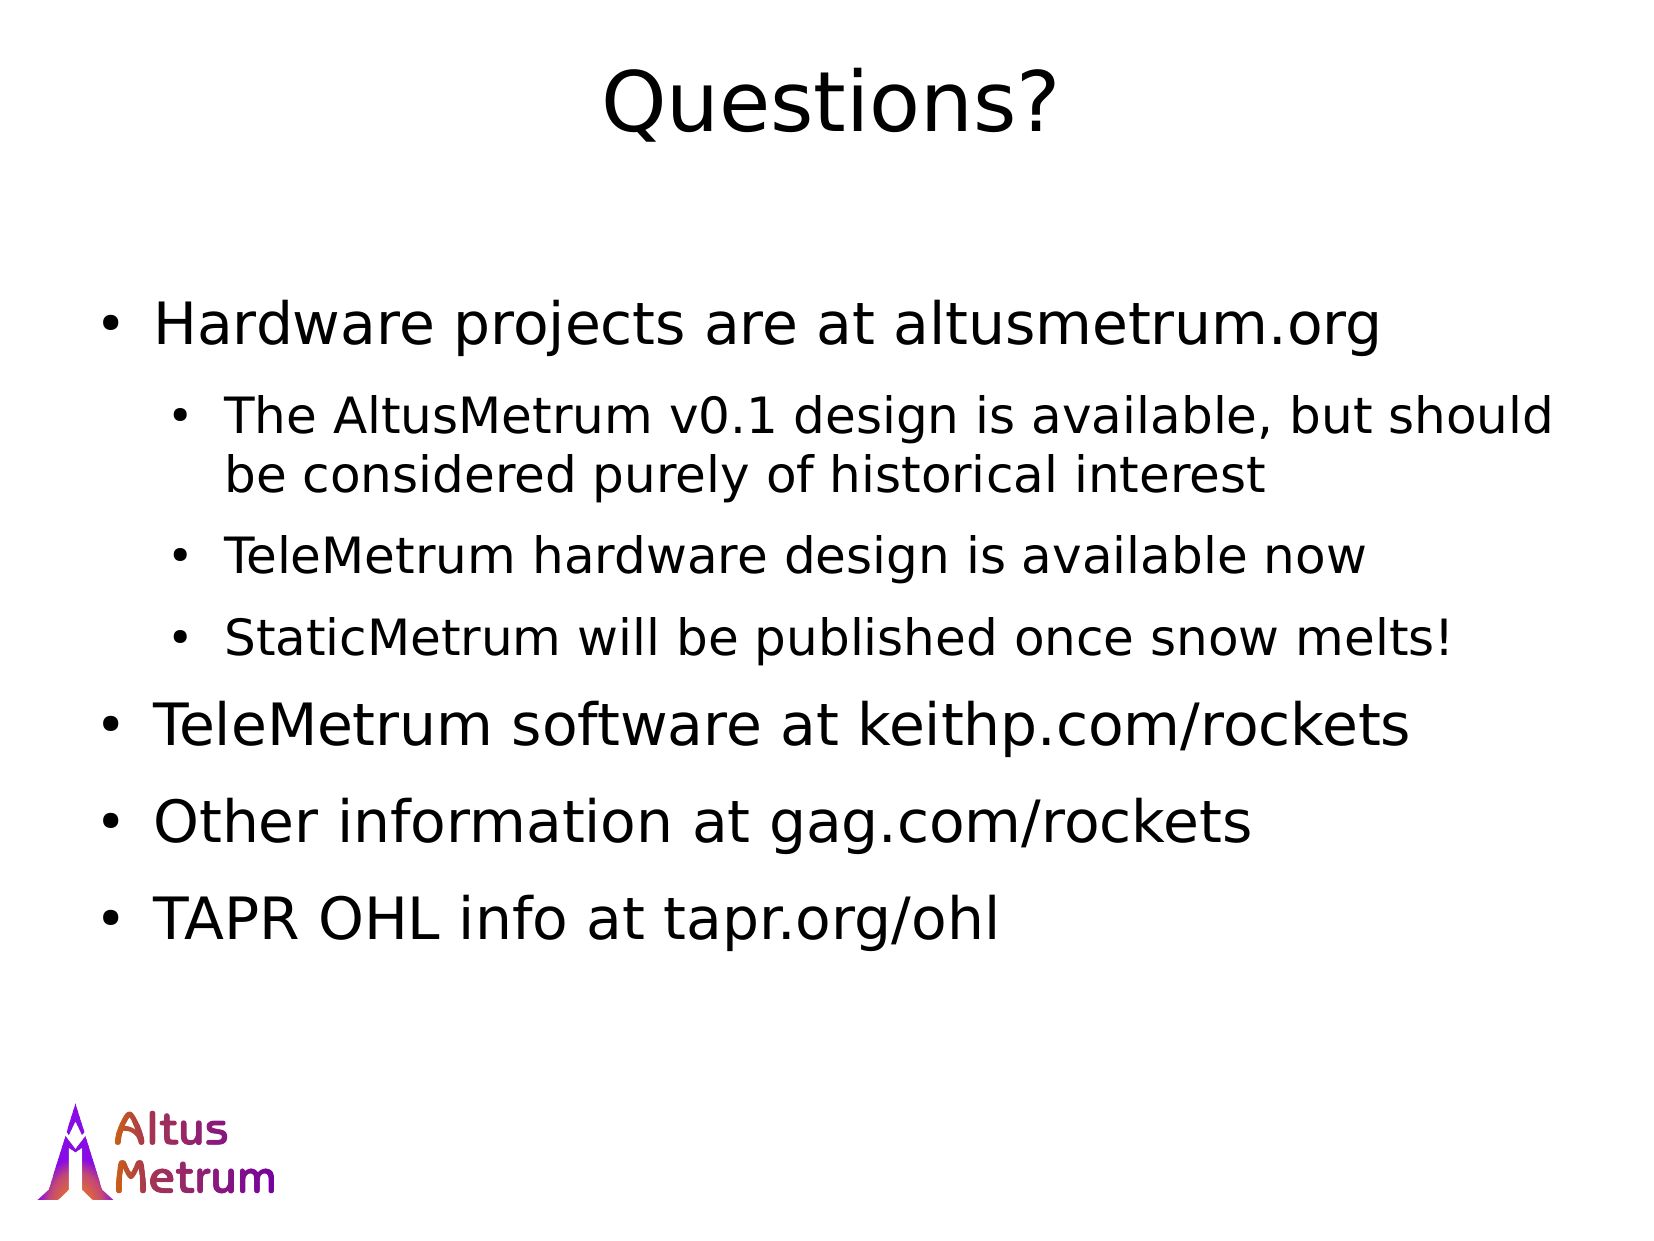

# Questions?
Hardware projects are at altusmetrum.org
The AltusMetrum v0.1 design is available, but should be considered purely of historical interest
TeleMetrum hardware design is available now
StaticMetrum will be published once snow melts!
TeleMetrum software at keithp.com/rockets
Other information at gag.com/rockets
TAPR OHL info at tapr.org/ohl